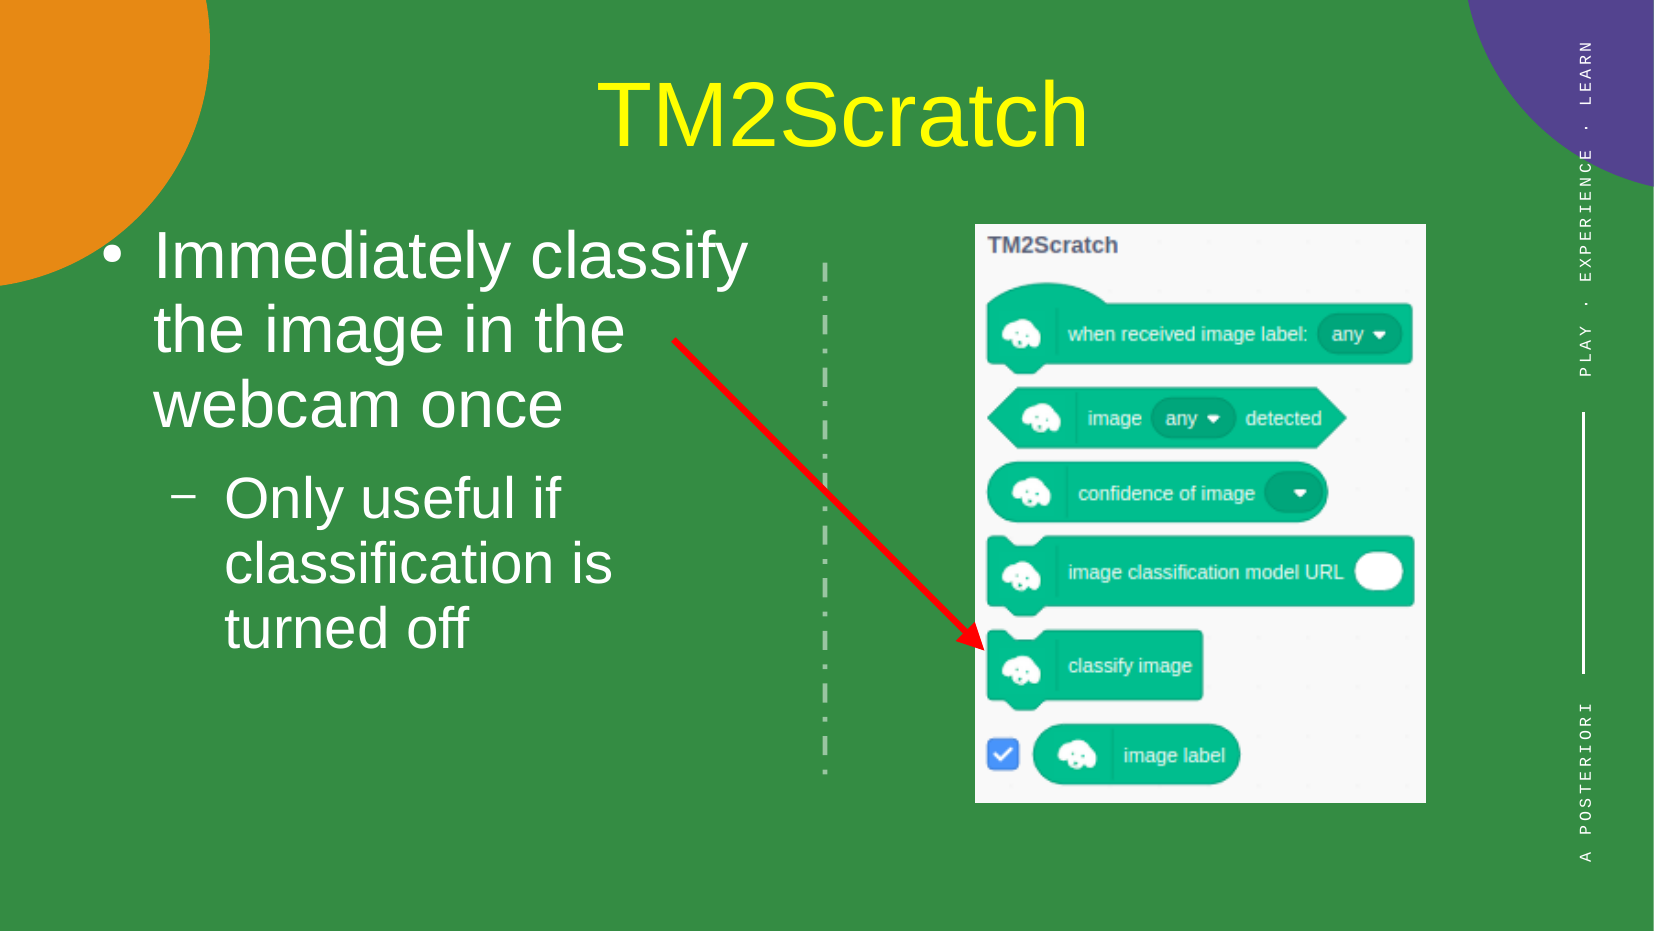

# TM2Scratch
Immediately classify the image in the webcam once
Only useful if classification is turned off